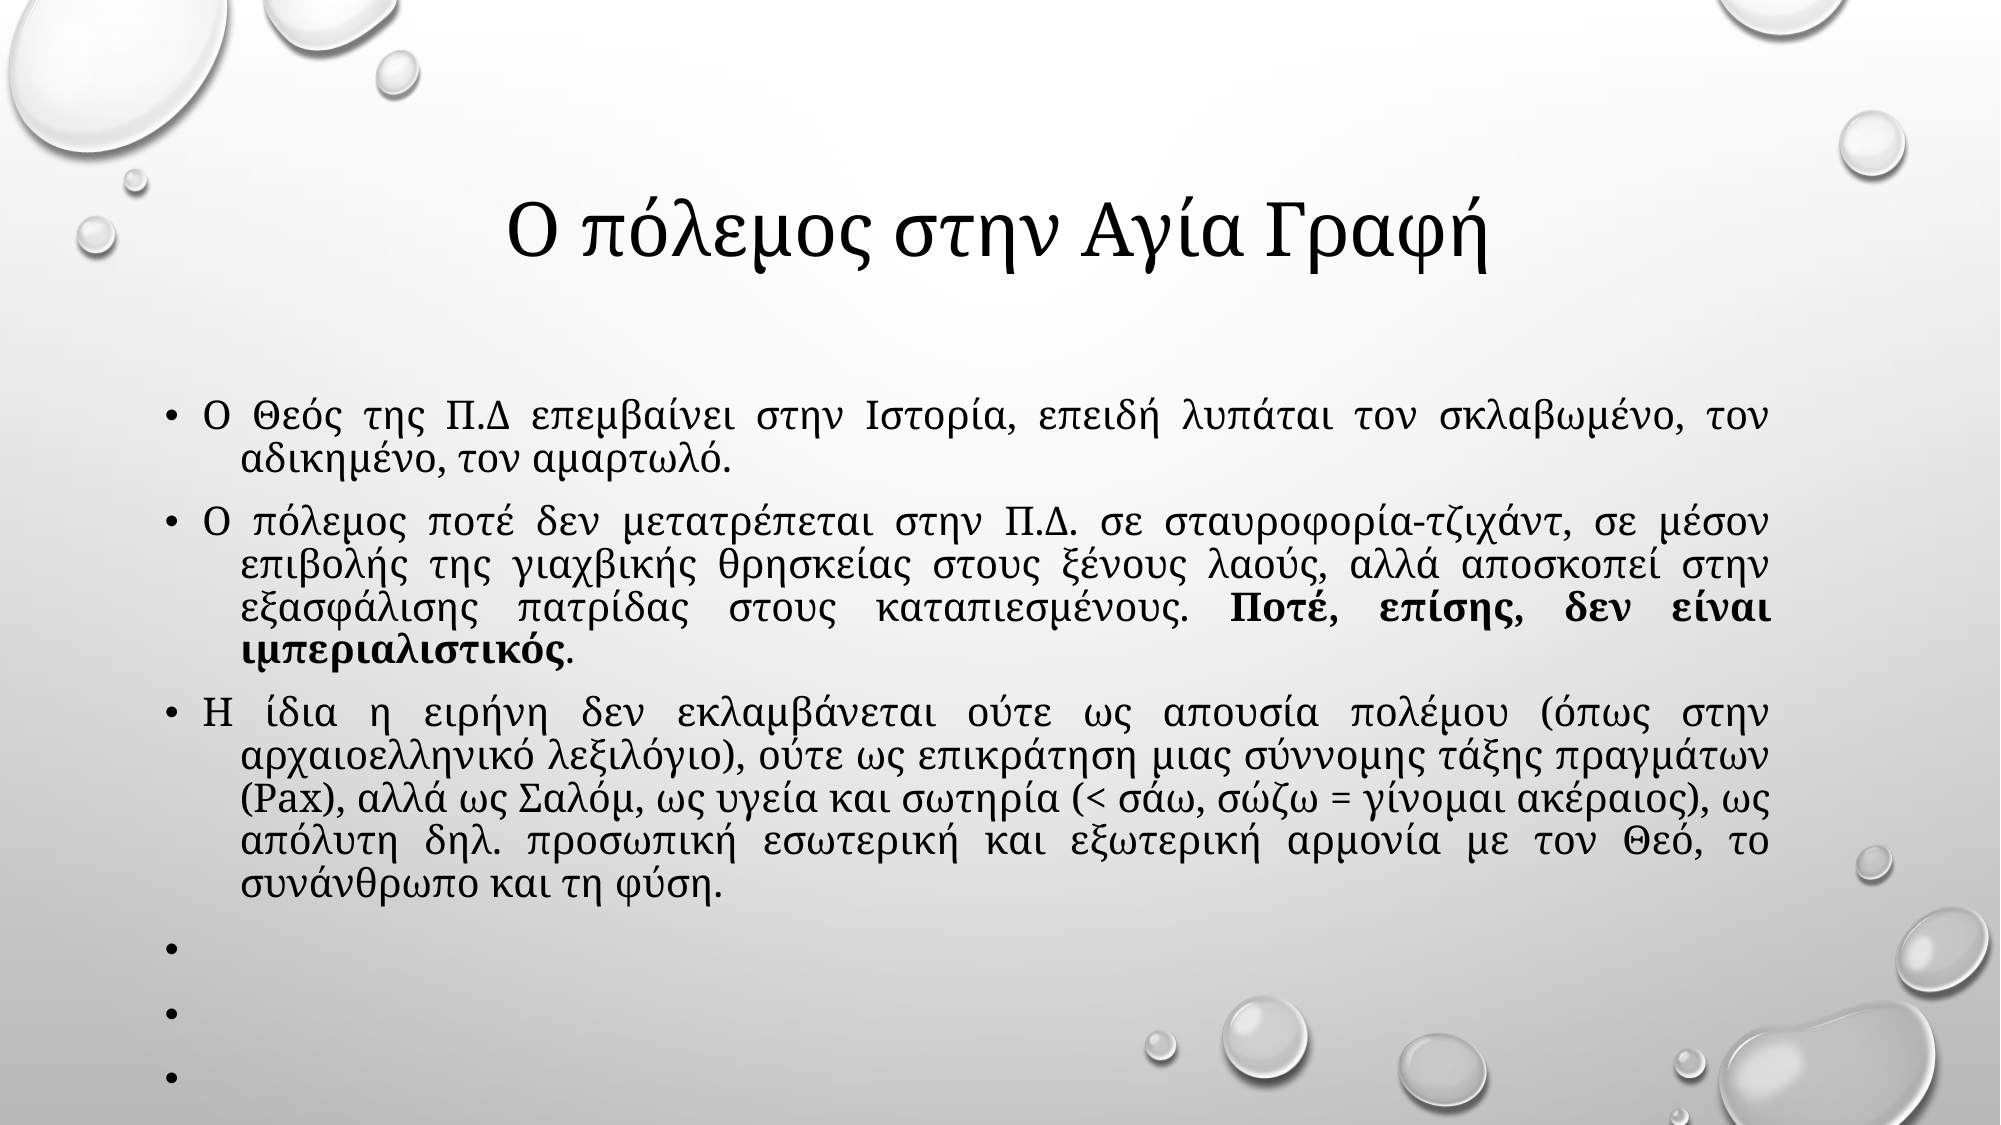

# Ο πόλεμος στην Αγία Γραφή
Ο Θεός της Π.Δ επεμβαίνει στην Ιστορία, επειδή λυπάται τον σκλαβωμένο, τον αδικημένο, τον αμαρτωλό.
Ο πόλεμος ποτέ δεν μετατρέπεται στην Π.Δ. σε σταυροφορία-τζιχάντ, σε μέσον επιβολής της γιαχβικής θρησκείας στους ξένους λαούς, αλλά αποσκοπεί στην εξασφάλισης πατρίδας στους καταπιεσμένους. Ποτέ, επίσης, δεν είναι ιμπεριαλιστικός.
Η ίδια η ειρήνη δεν εκλαμβάνεται ούτε ως απουσία πολέμου (όπως στην αρχαιοελληνικό λεξιλόγιο), ούτε ως επικράτηση μιας σύννομης τάξης πραγμάτων (Pax), αλλά ως Σαλόμ, ως υγεία και σωτηρία (< σάω, σώζω = γίνομαι ακέραιος), ως απόλυτη δηλ. προσωπική εσωτερική και εξωτερική αρμονία με τον Θεό, το συνάνθρωπο και τη φύση.